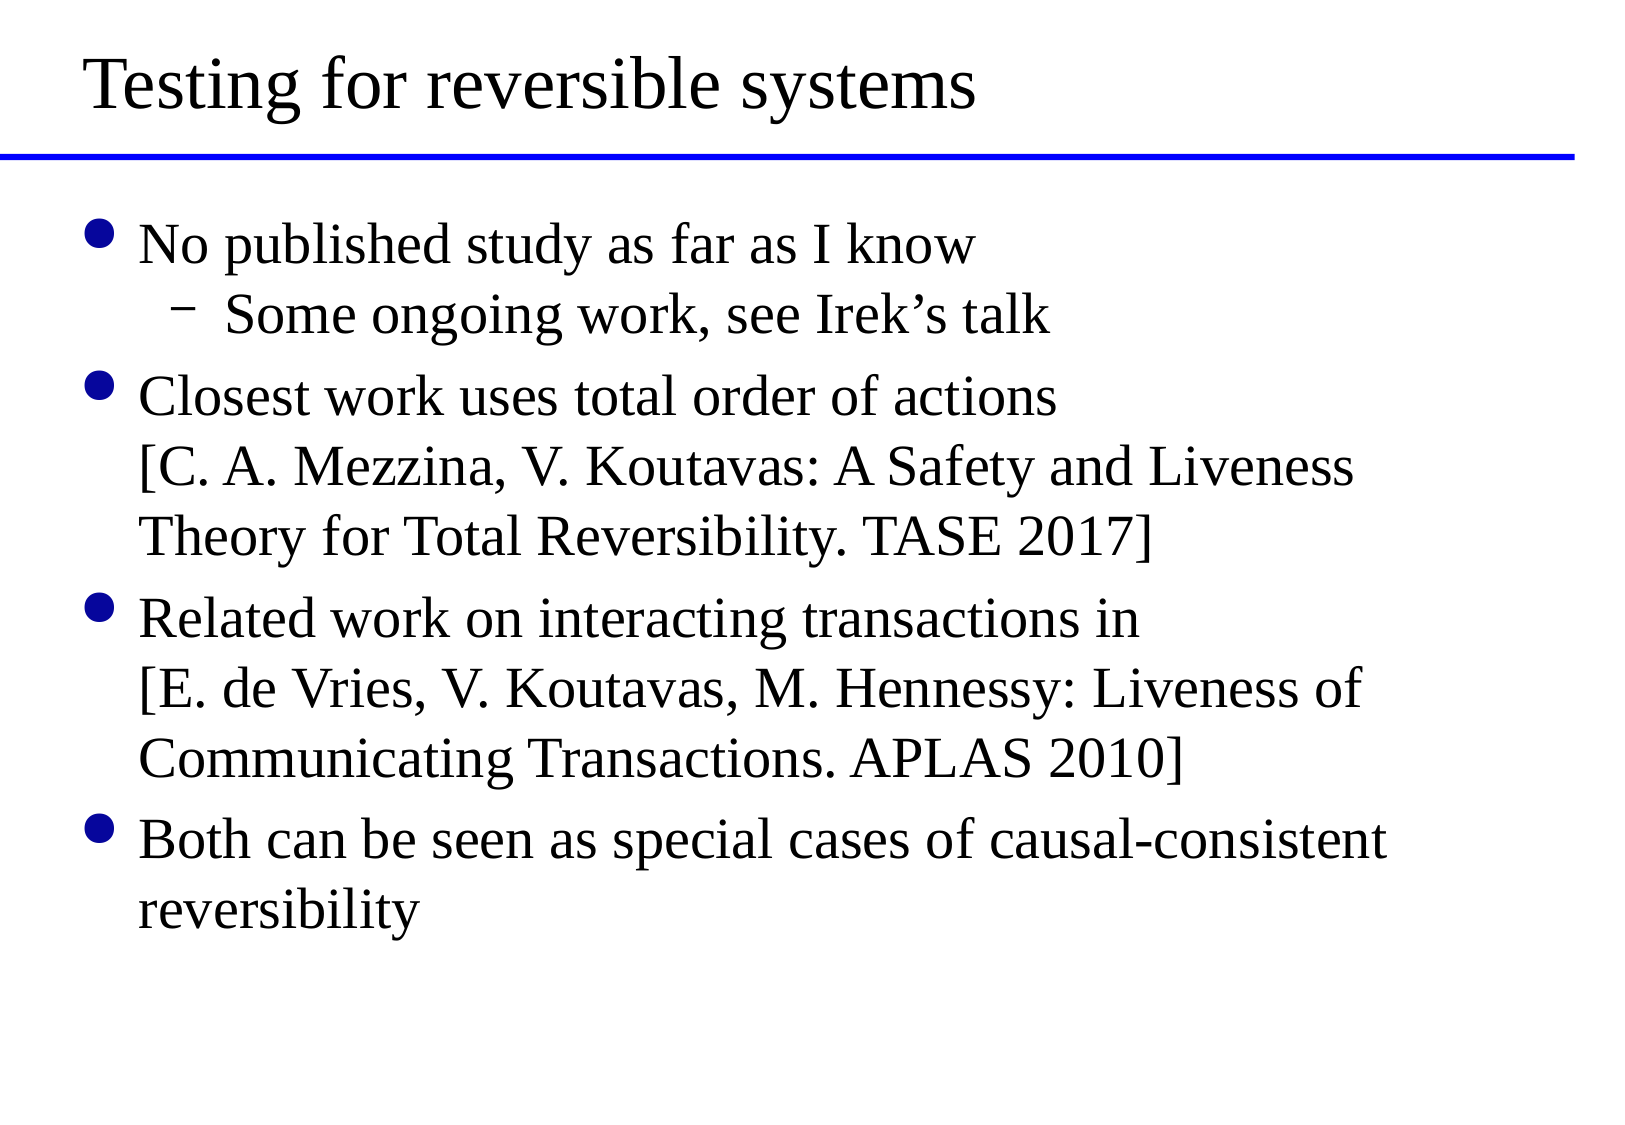

# Testing for reversible systems
No published study as far as I know
Some ongoing work, see Irek’s talk
Closest work uses total order of actions
[C. A. Mezzina, V. Koutavas: A Safety and Liveness Theory for Total Reversibility. TASE 2017]
Related work on interacting transactions in
[E. de Vries, V. Koutavas, M. Hennessy: Liveness of Communicating Transactions. APLAS 2010]
Both can be seen as special cases of causal-consistent reversibility